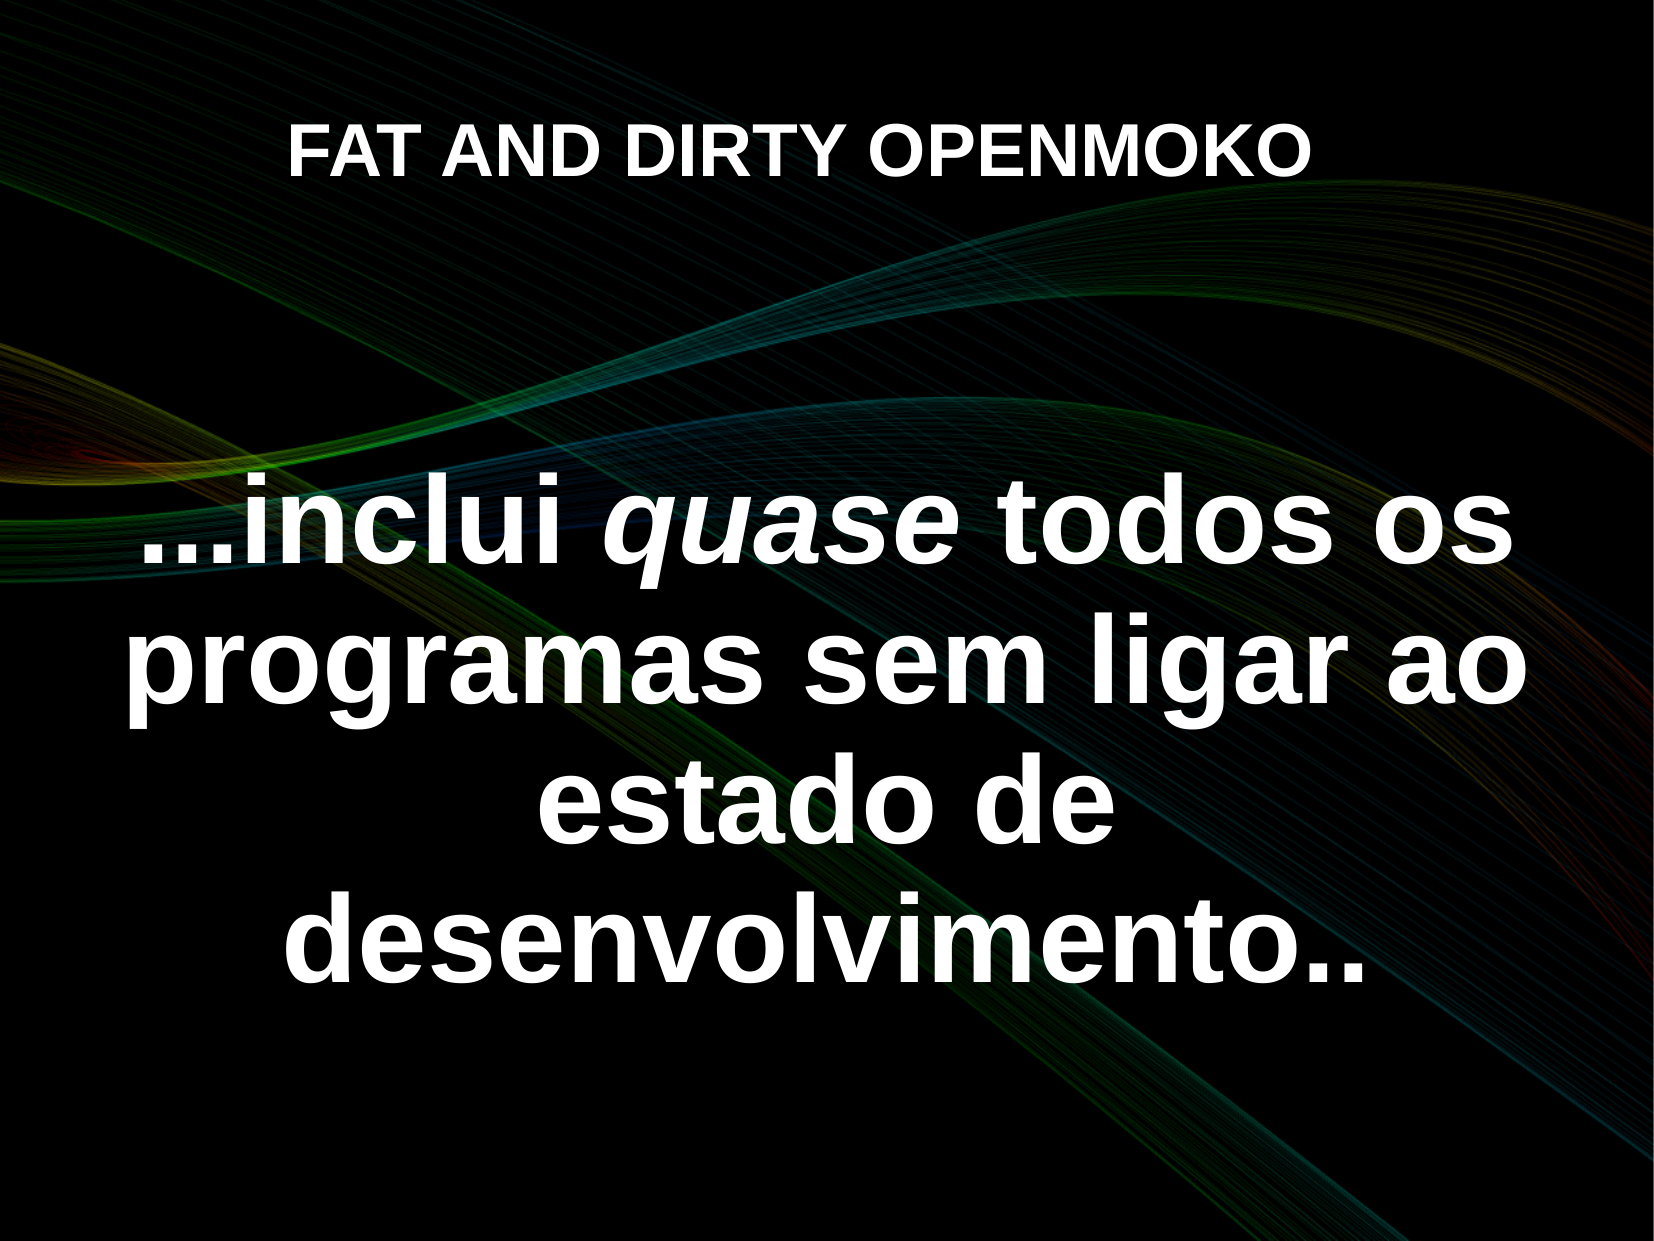

# FAT AND DIRTY OPENMOKO
...inclui quase todos os programas sem ligar ao estado de desenvolvimento..